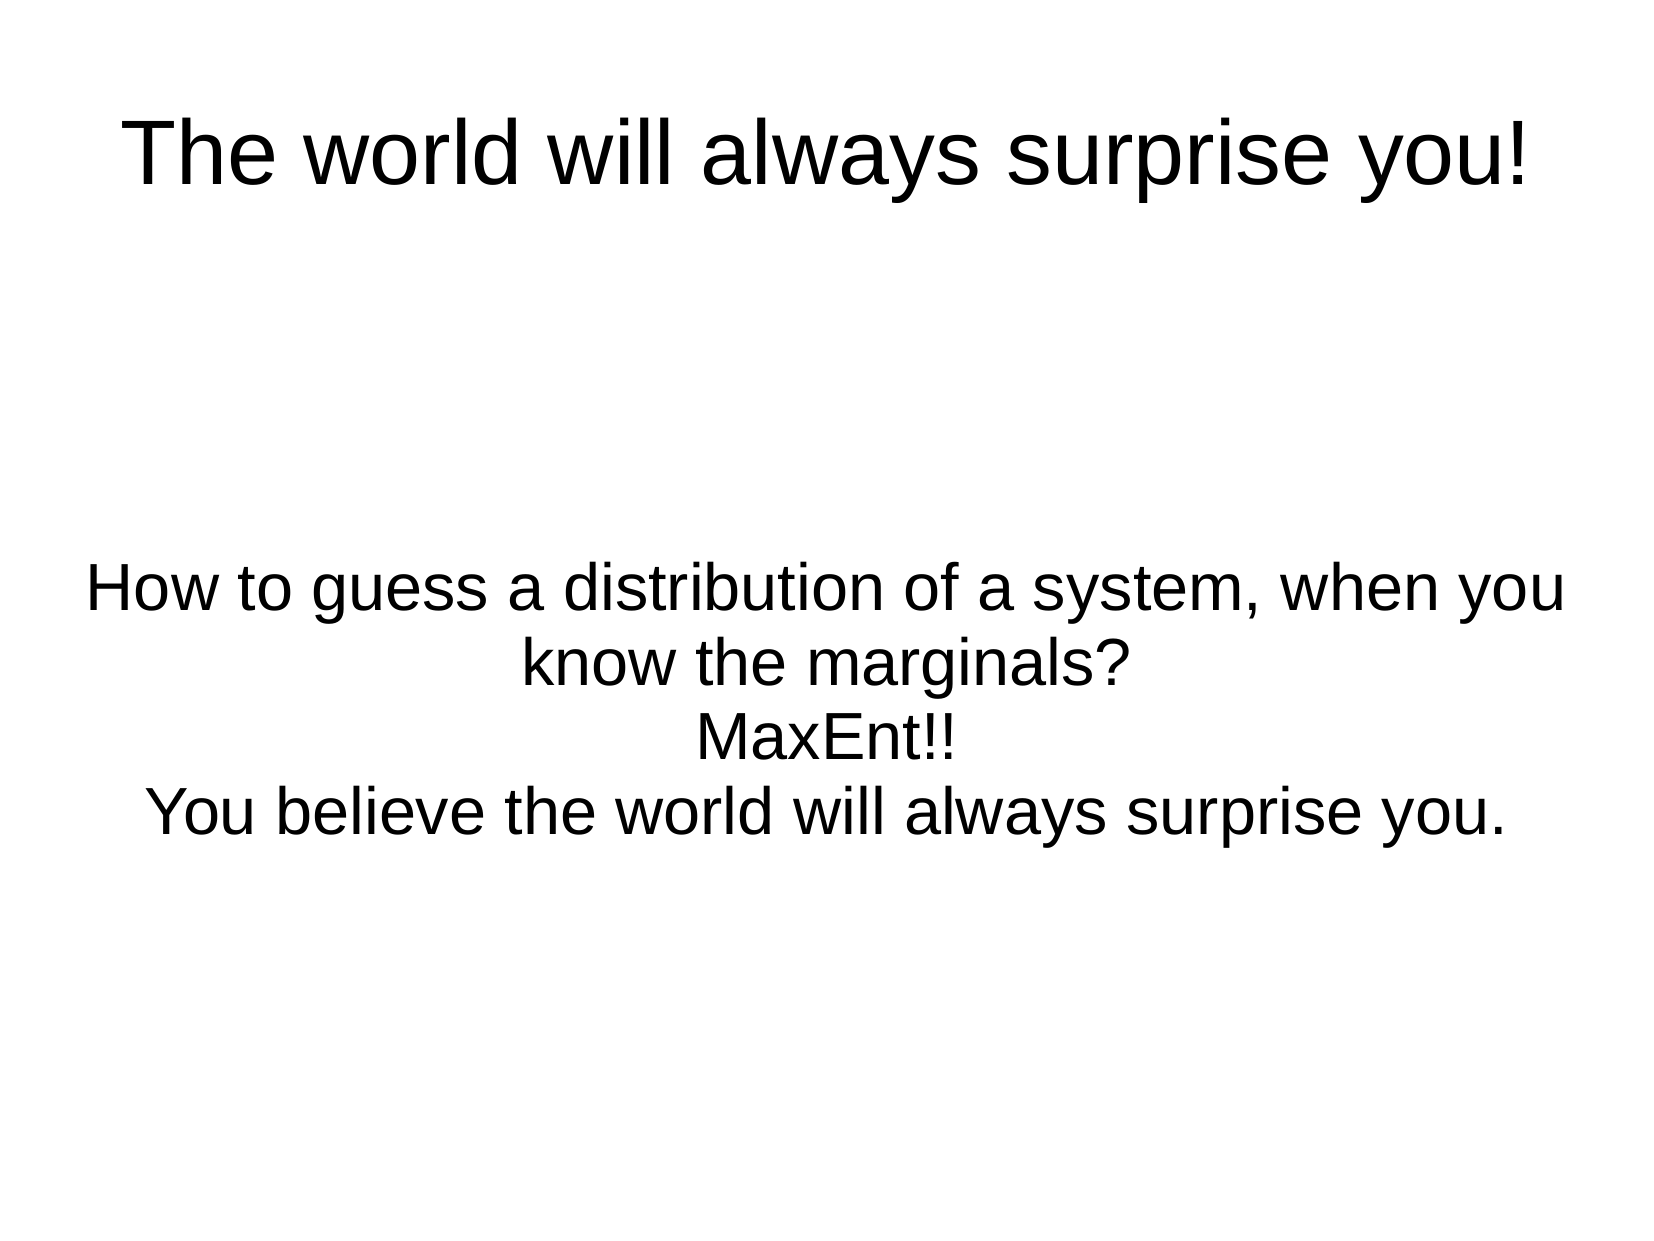

# The world will always surprise you!
How to guess a distribution of a system, when you know the marginals?
MaxEnt!!
You believe the world will always surprise you.